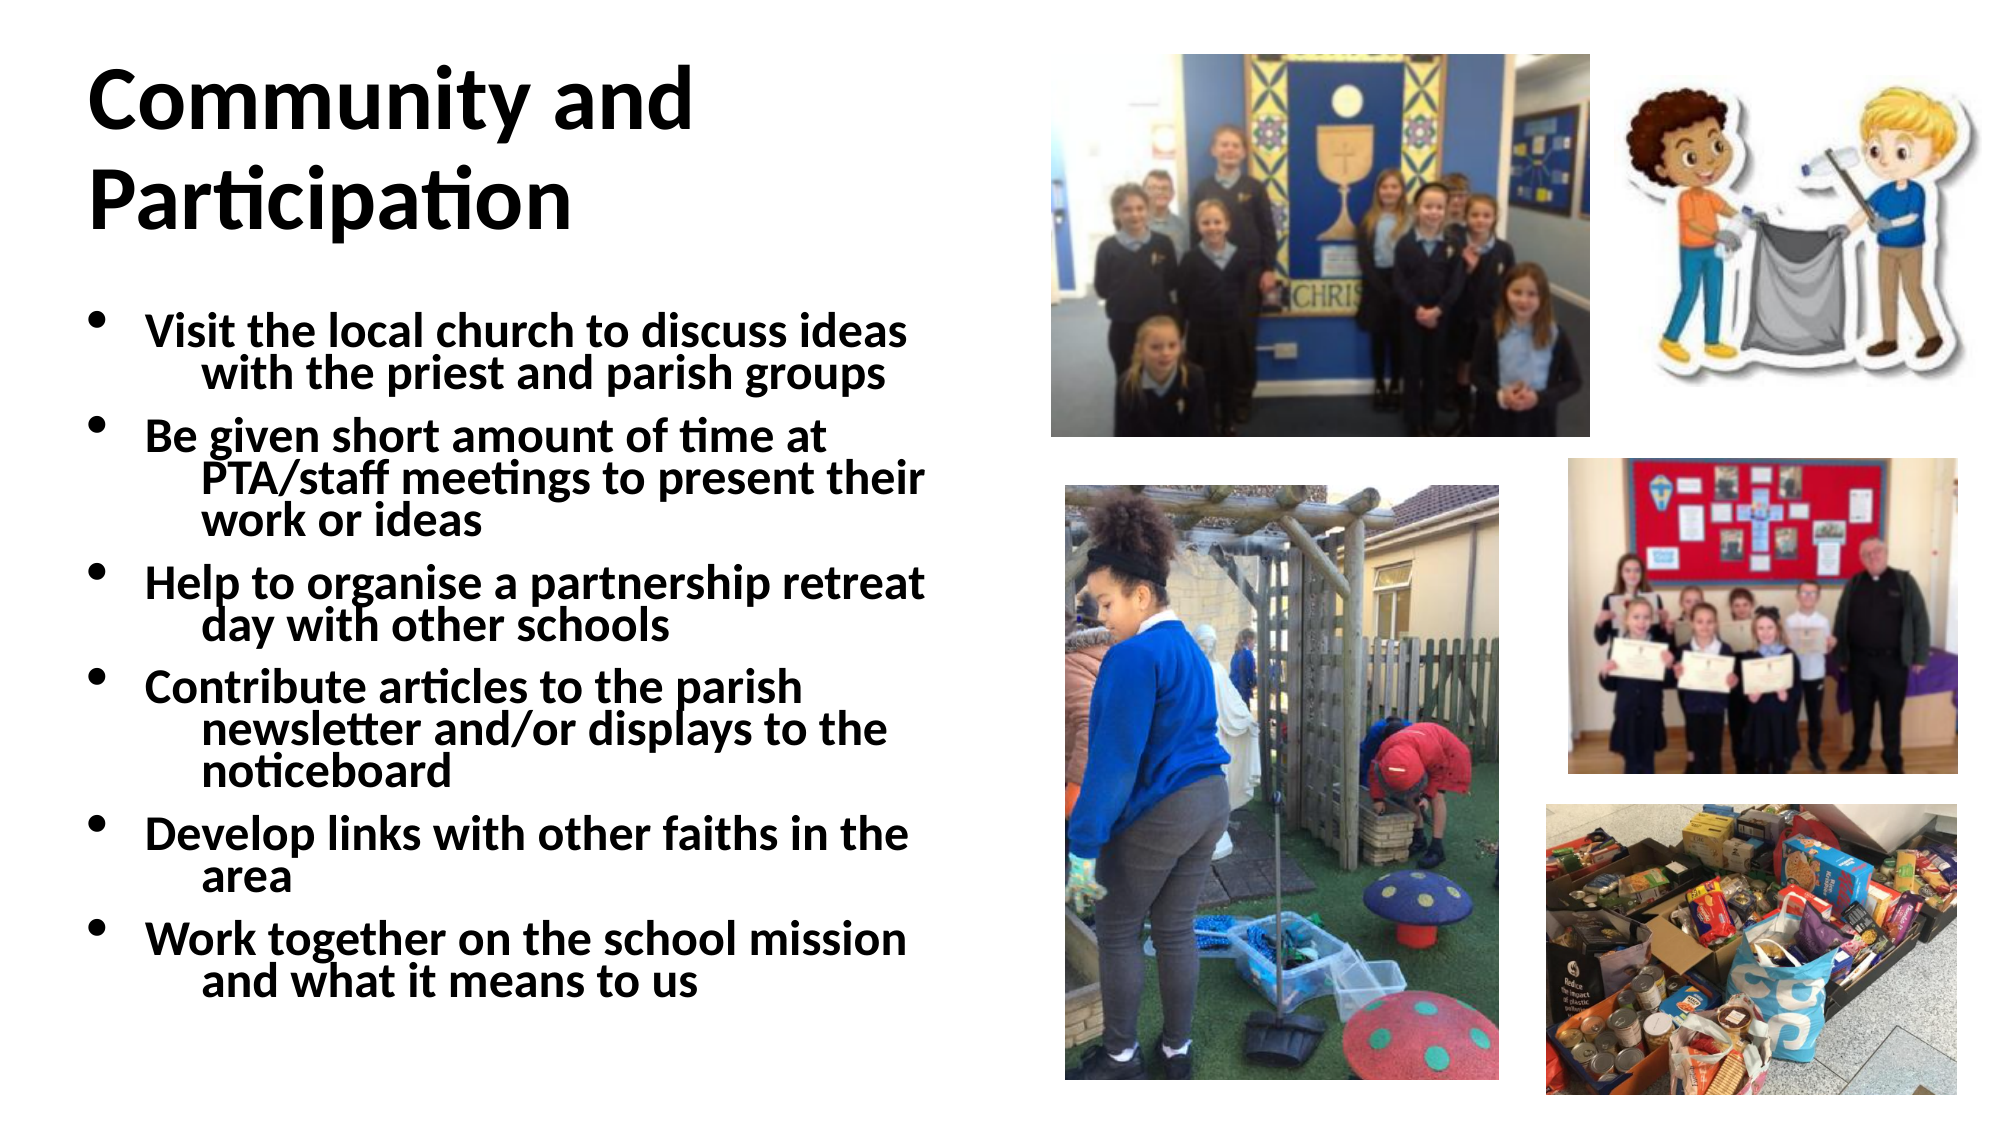

# Community and Participation
Visit the local church to discuss ideas with the priest and parish groups
Be given short amount of time at PTA/staff meetings to present their work or ideas
Help to organise a partnership retreat day with other schools
Contribute articles to the parish newsletter and/or displays to the noticeboard
Develop links with other faiths in the area
Work together on the school mission and what it means to us